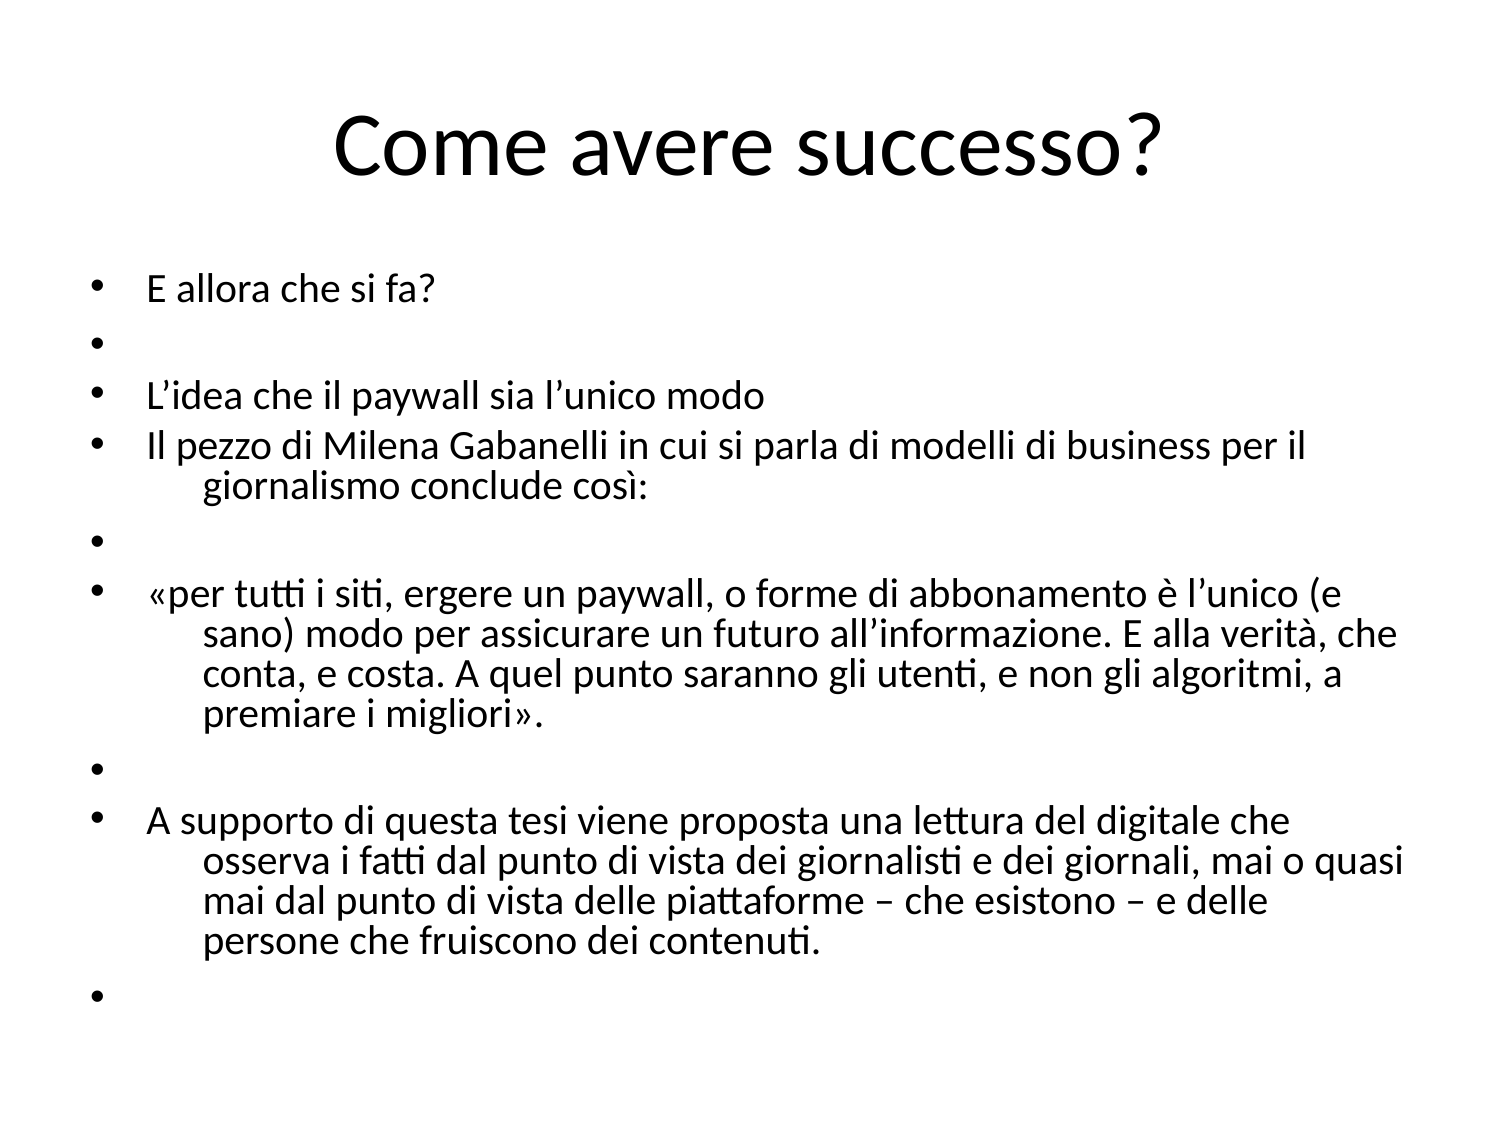

# Come avere successo?
E allora che si fa?
L’idea che il paywall sia l’unico modo
Il pezzo di Milena Gabanelli in cui si parla di modelli di business per il giornalismo conclude così:
«per tutti i siti, ergere un paywall, o forme di abbonamento è l’unico (e sano) modo per assicurare un futuro all’informazione. E alla verità, che conta, e costa. A quel punto saranno gli utenti, e non gli algoritmi, a premiare i migliori».
A supporto di questa tesi viene proposta una lettura del digitale che osserva i fatti dal punto di vista dei giornalisti e dei giornali, mai o quasi mai dal punto di vista delle piattaforme – che esistono – e delle persone che fruiscono dei contenuti.